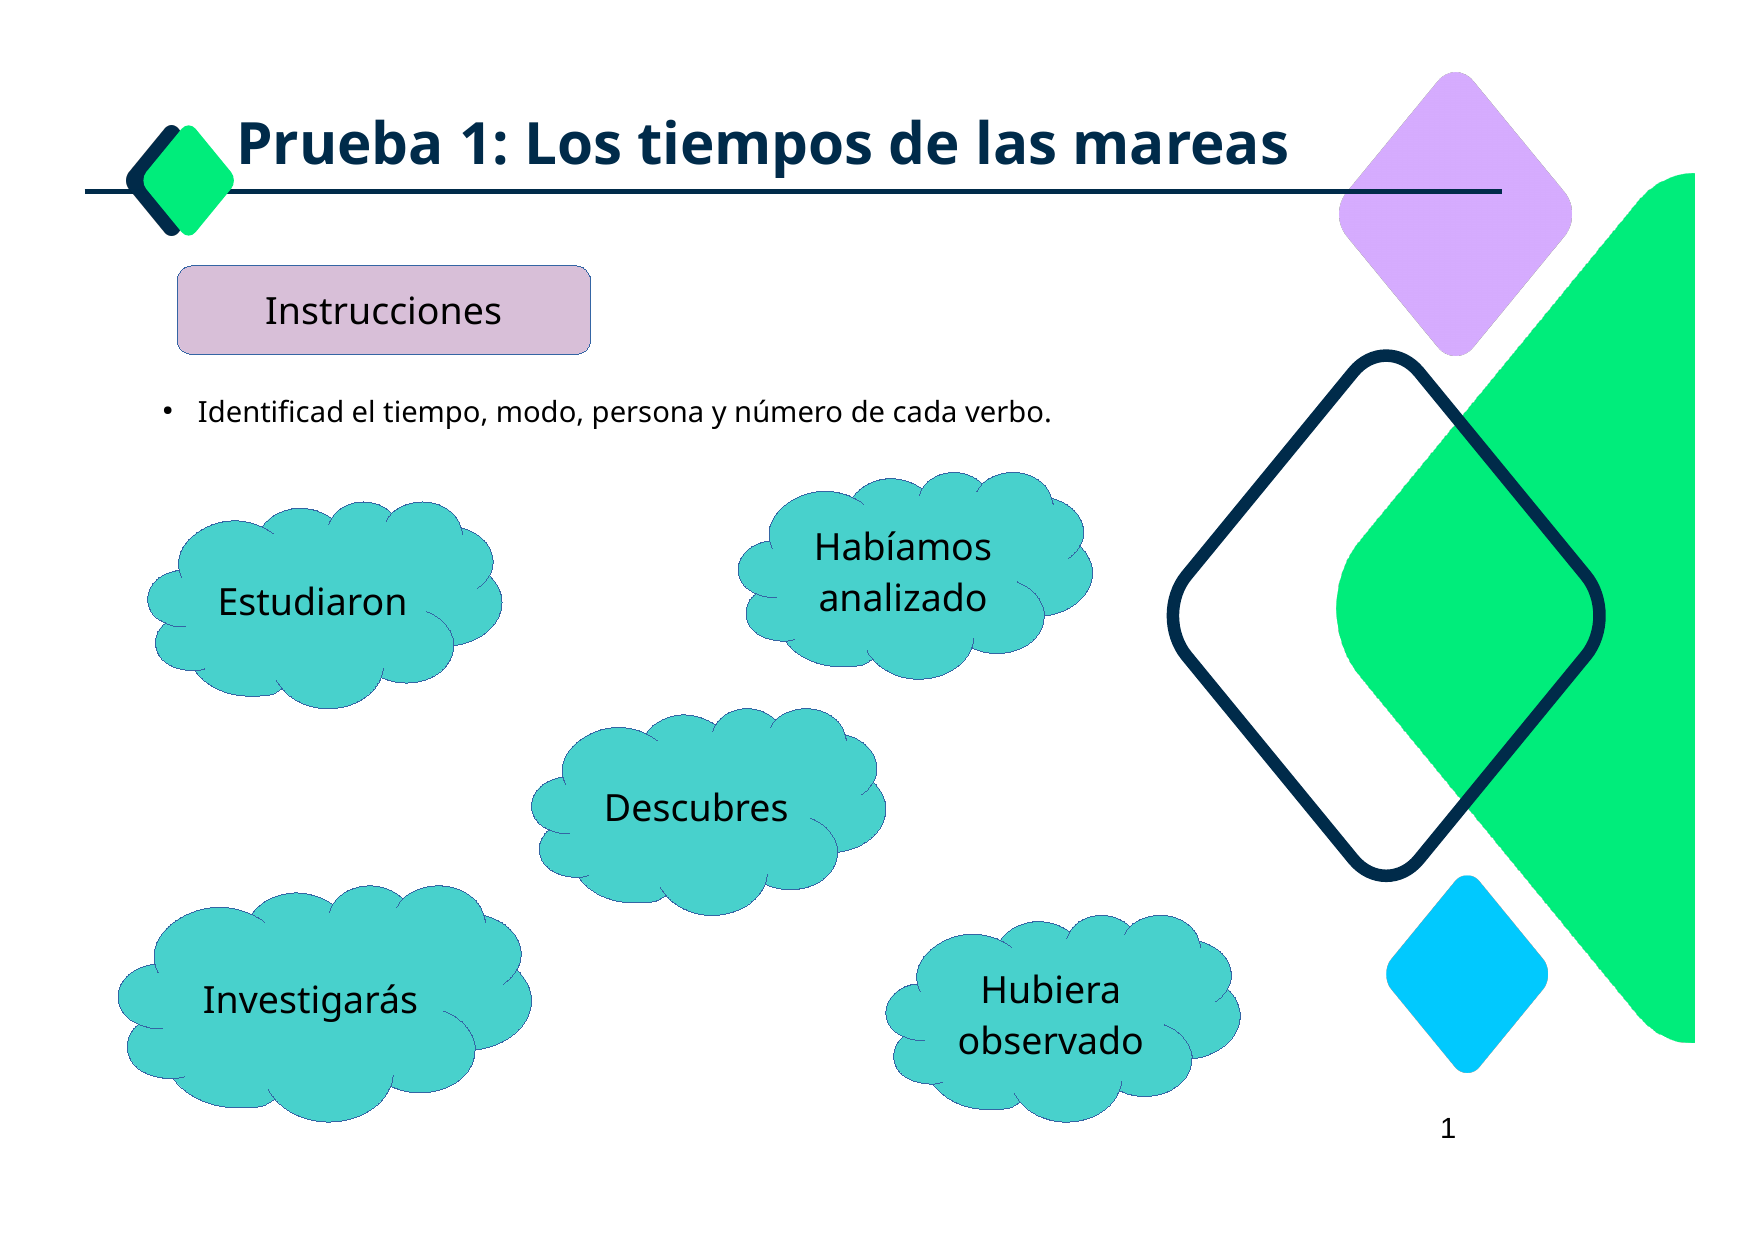

# Prueba 1: Los tiempos de las mareas
Instrucciones
Identificad el tiempo, modo, persona y número de cada verbo.
Habíamos analizado
Estudiaron
Descubres
Investigarás
Hubiera observado